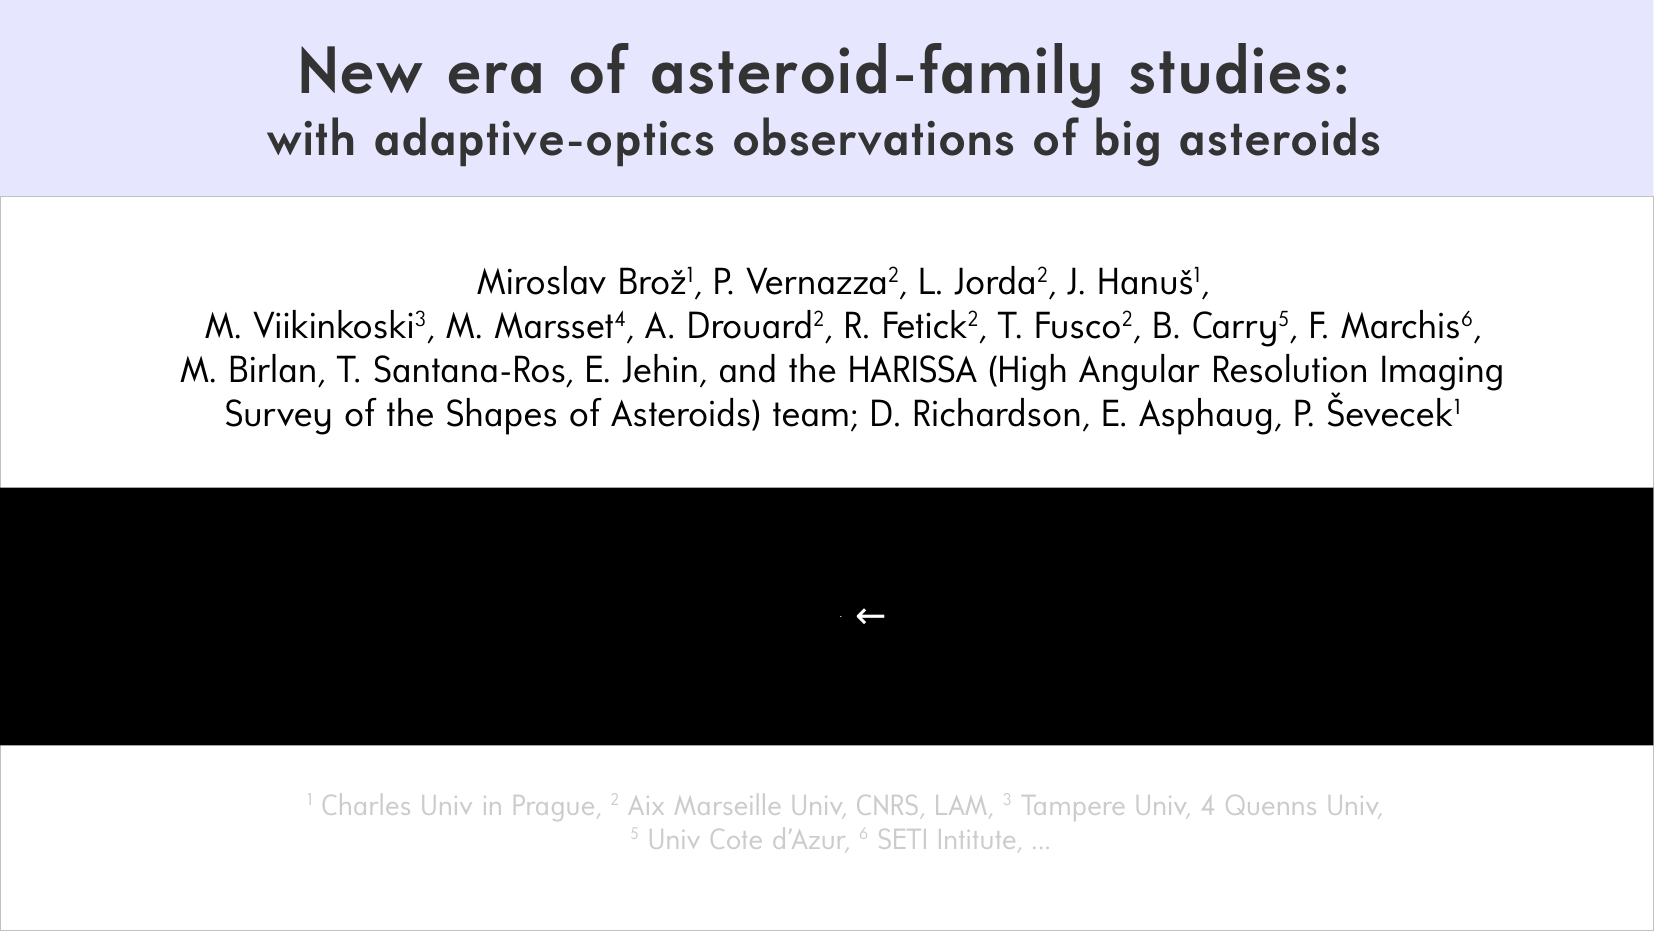

# New era of asteroid-family studies: with adaptive-optics observations of big asteroids
Miroslav Brož1, P. Vernazza2, L. Jorda2, J. Hanuš1,
M. Viikinkoski3, M. Marsset4, A. Drouard2, R. Fetick2, T. Fusco2, B. Carry5, F. Marchis6, M. Birlan, T. Santana-Ros, E. Jehin, and the HARISSA (High Angular Resolution Imaging Survey of the Shapes of Asteroids) team; D. Richardson, E. Asphaug, P. Ševecek1
←
.
1 Charles Univ in Prague, 2 Aix Marseille Univ, CNRS, LAM, 3 Tampere Univ, 4 Quenns Univ,
 5 Univ Cote d’Azur, 6 SETI Intitute, ...